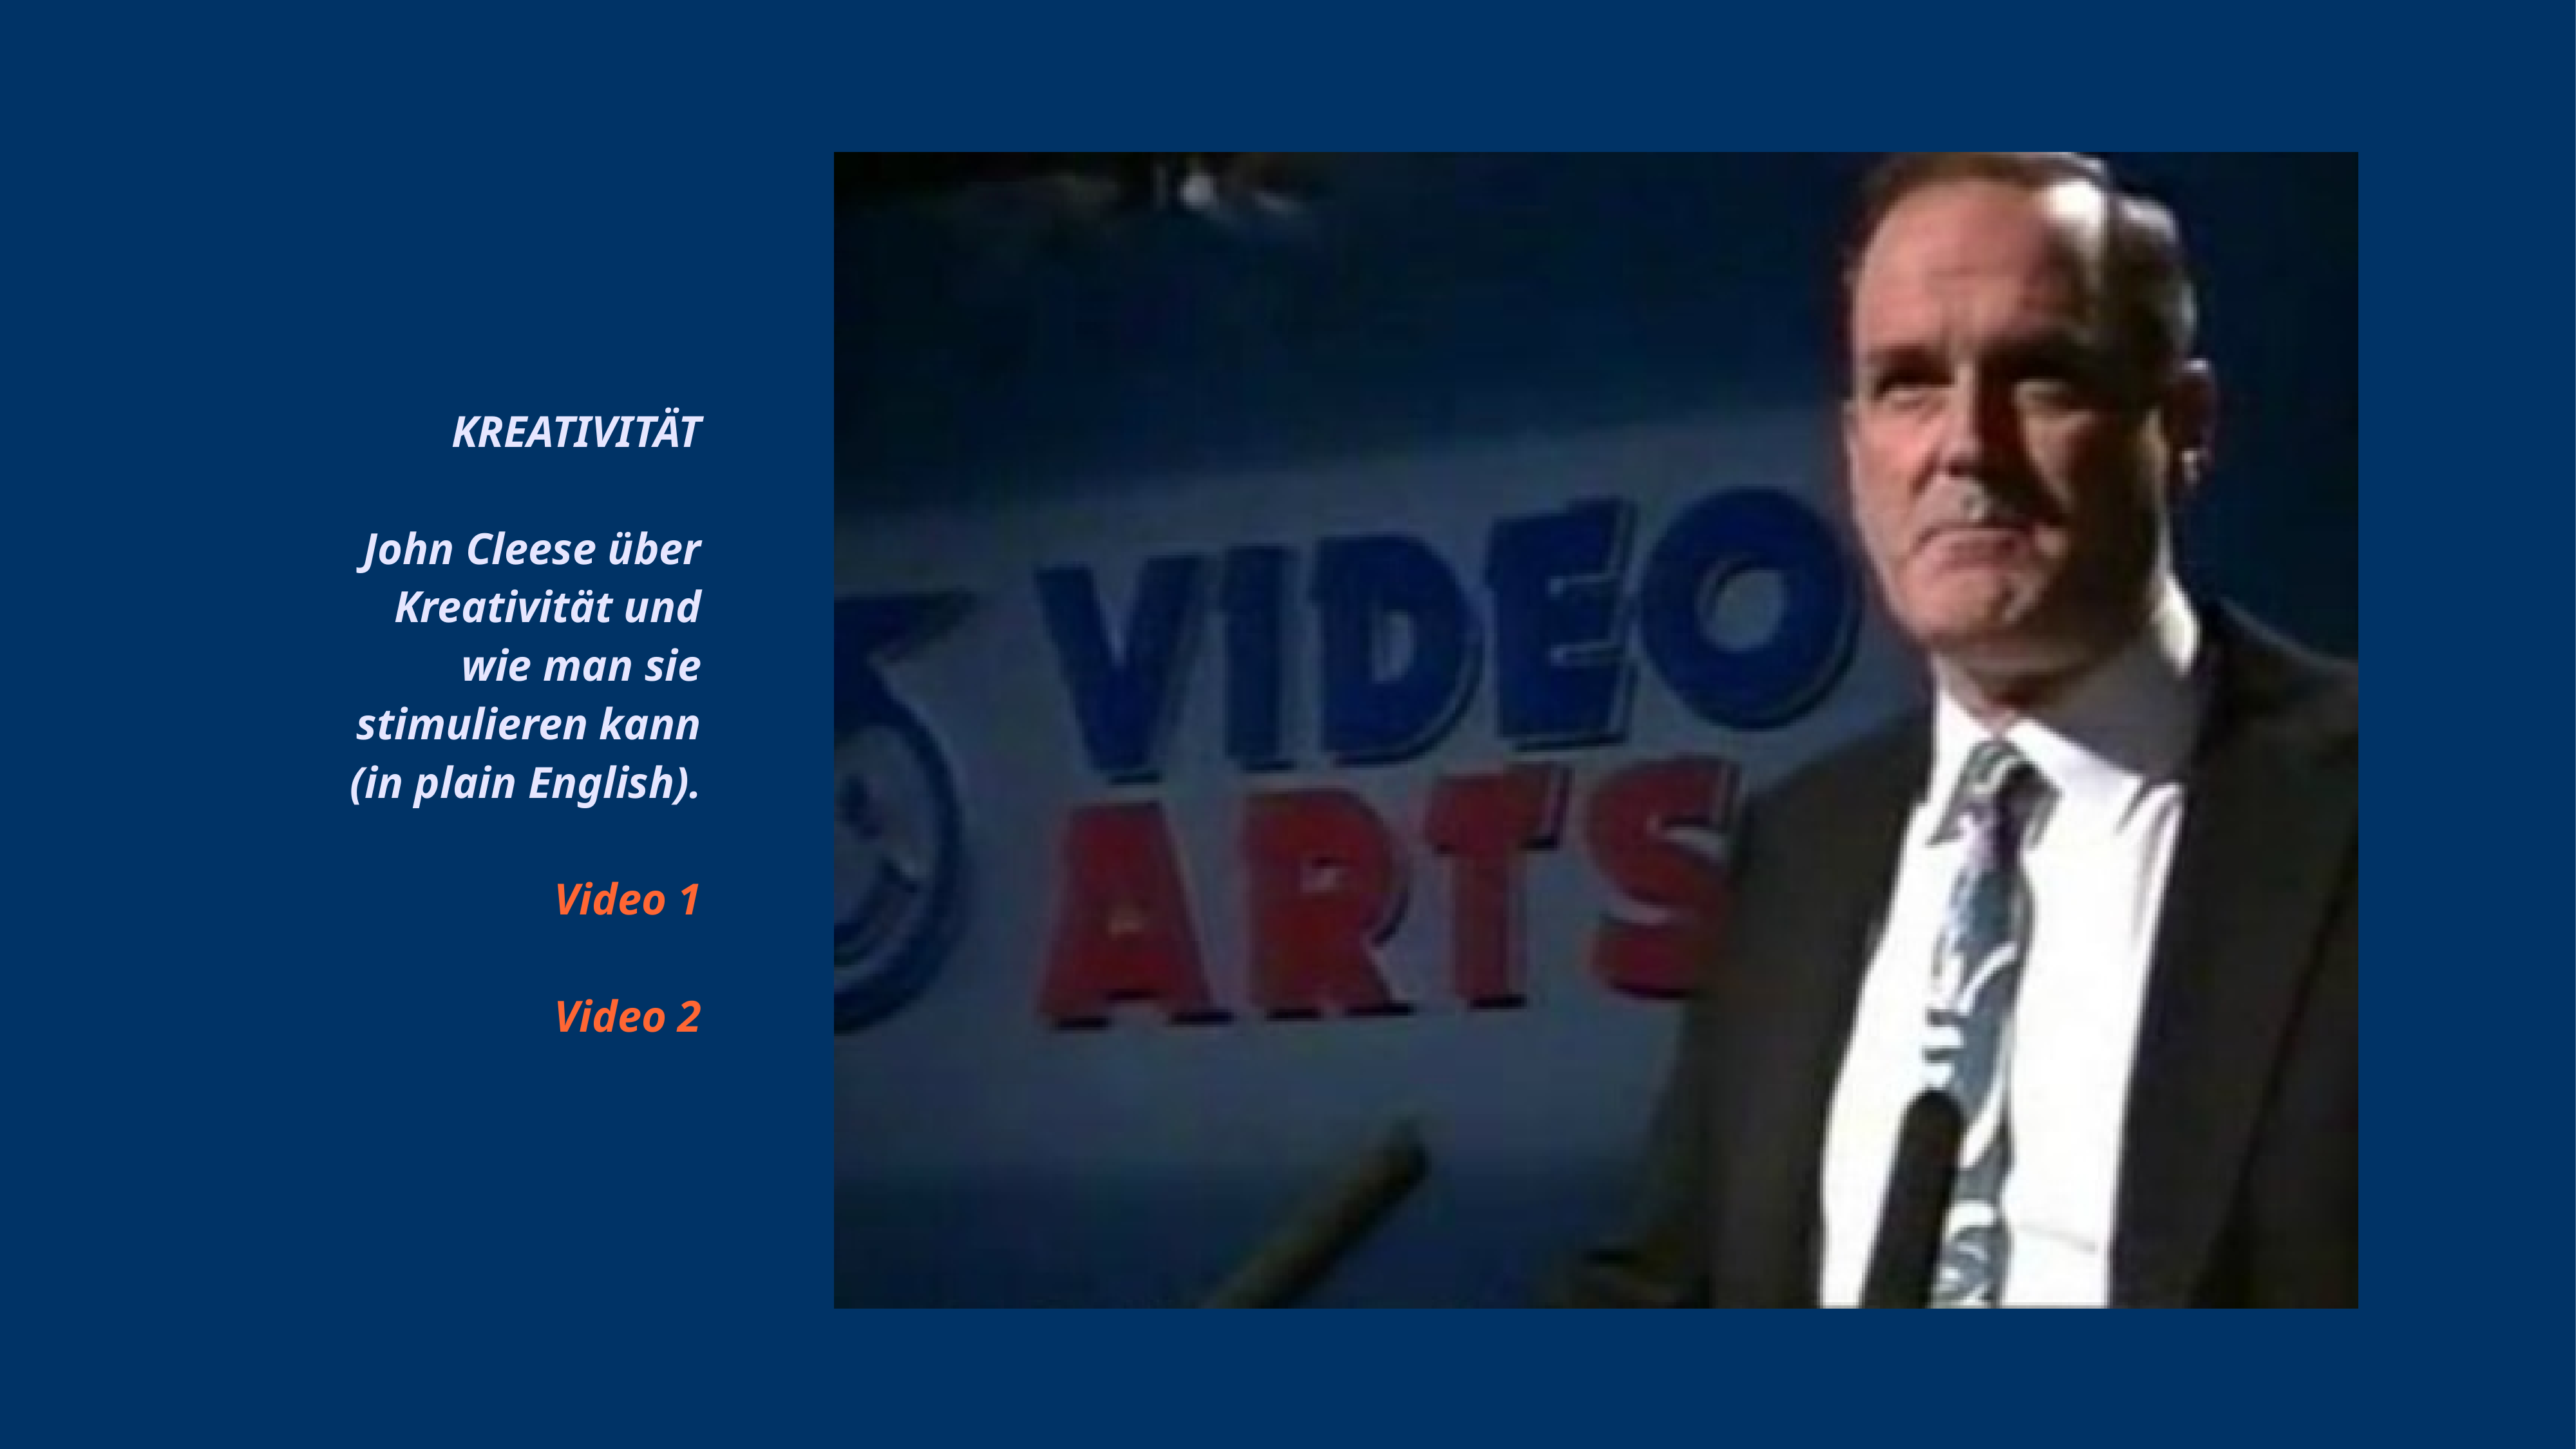

KREATIVITÄT
John Cleese über
Kreativität und
wie man sie
stimulieren kann
(in plain English).
Video 1
Video 2